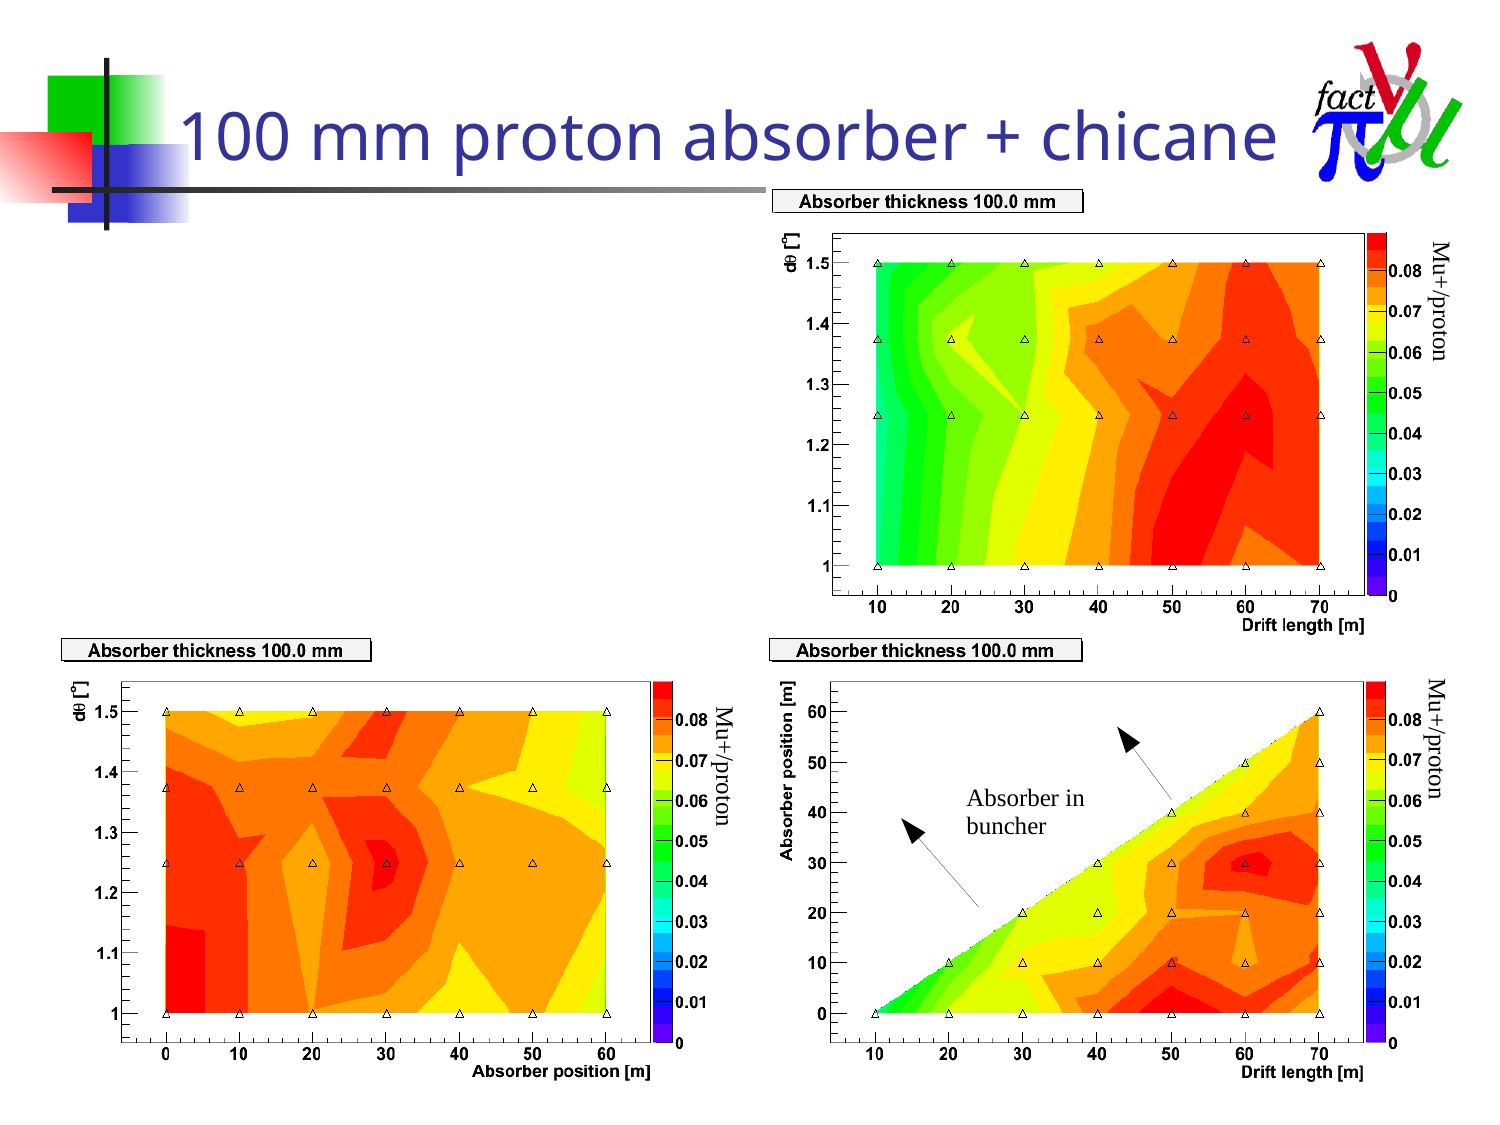

# 100 mm proton absorber + chicane
Mu+/proton
Mu+/proton
Mu+/proton
Absorber in
buncher